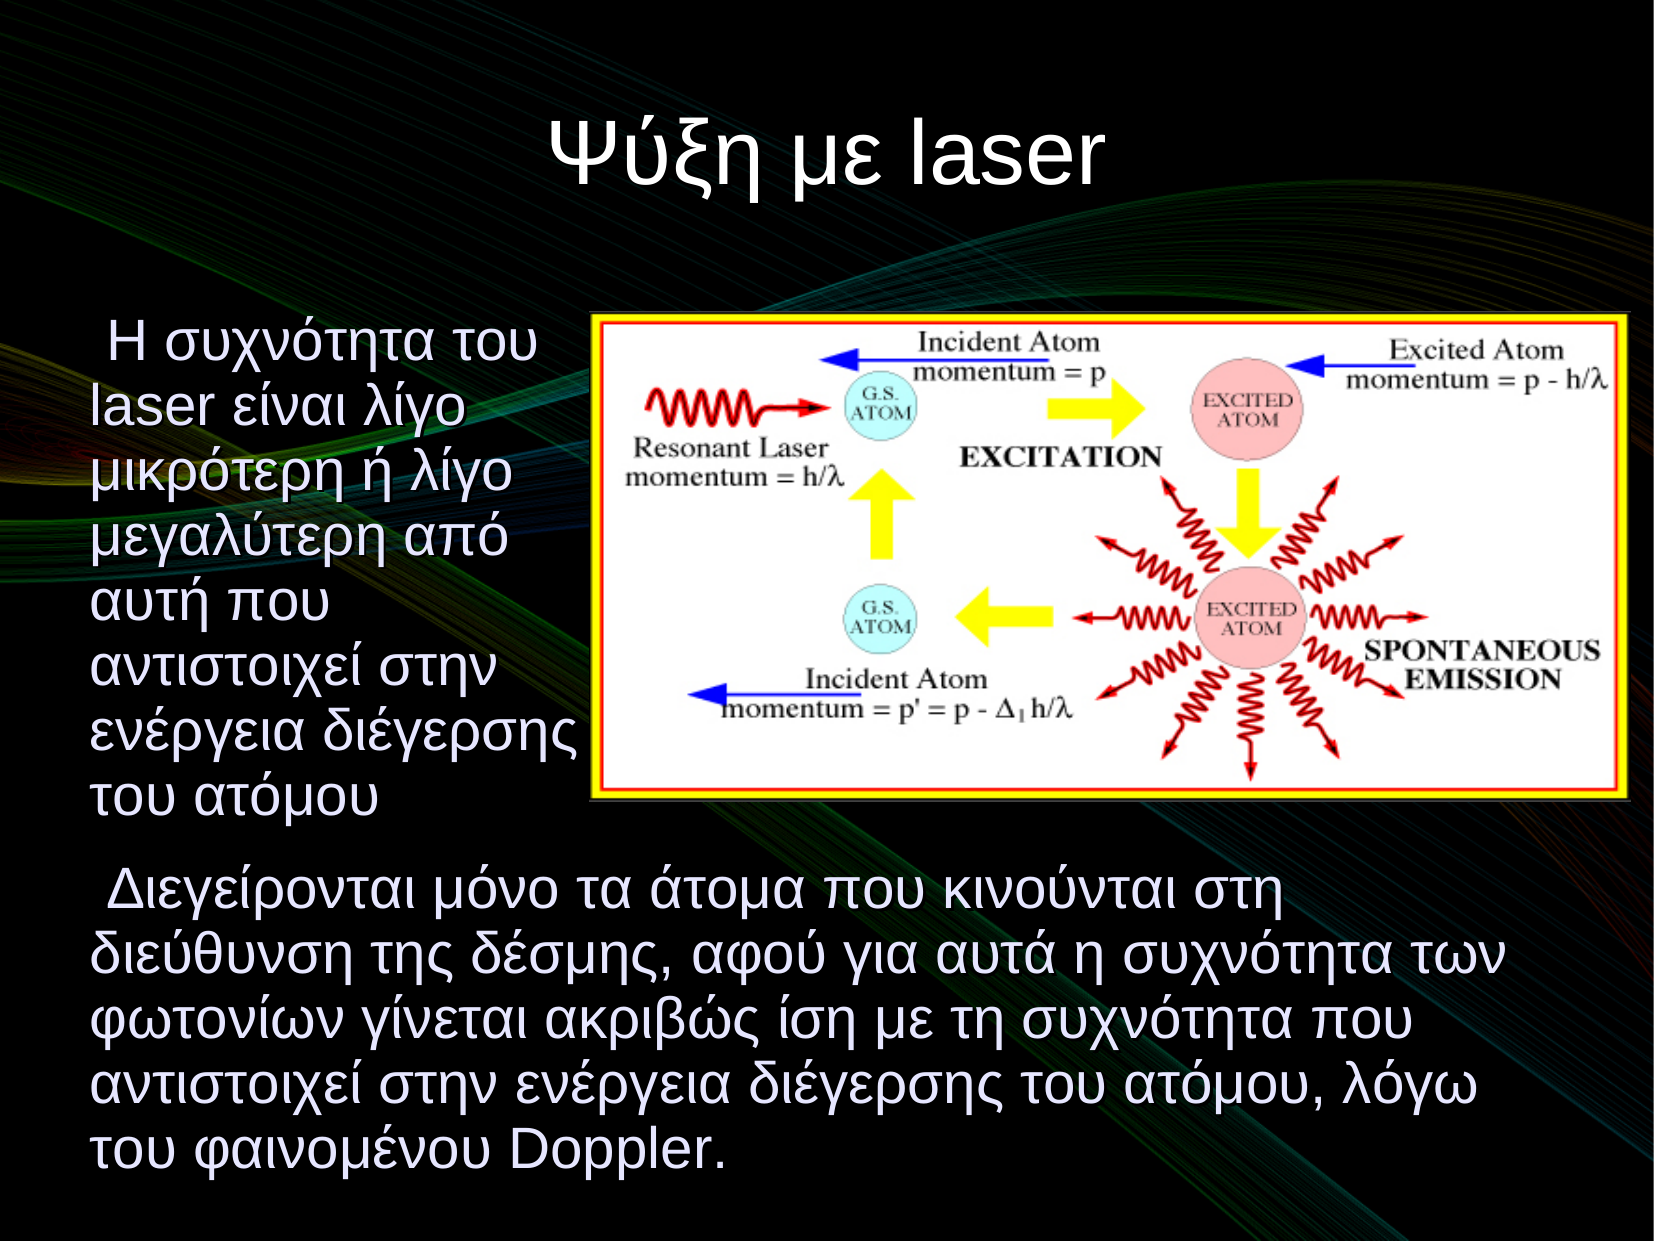

# Ψύξη με laser
 Η συχνότητα του laser είναι λίγο μικρότερη ή λίγο μεγαλύτερη από αυτή που αντιστοιχεί στην ενέργεια διέγερσης του ατόμου
 Διεγείρονται μόνο τα άτομα που κινούνται στη διεύθυνση της δέσμης, αφού για αυτά η συχνότητα των φωτονίων γίνεται ακριβώς ίση με τη συχνότητα που αντιστοιχεί στην ενέργεια διέγερσης του ατόμου, λόγω του φαινομένου Doppler.